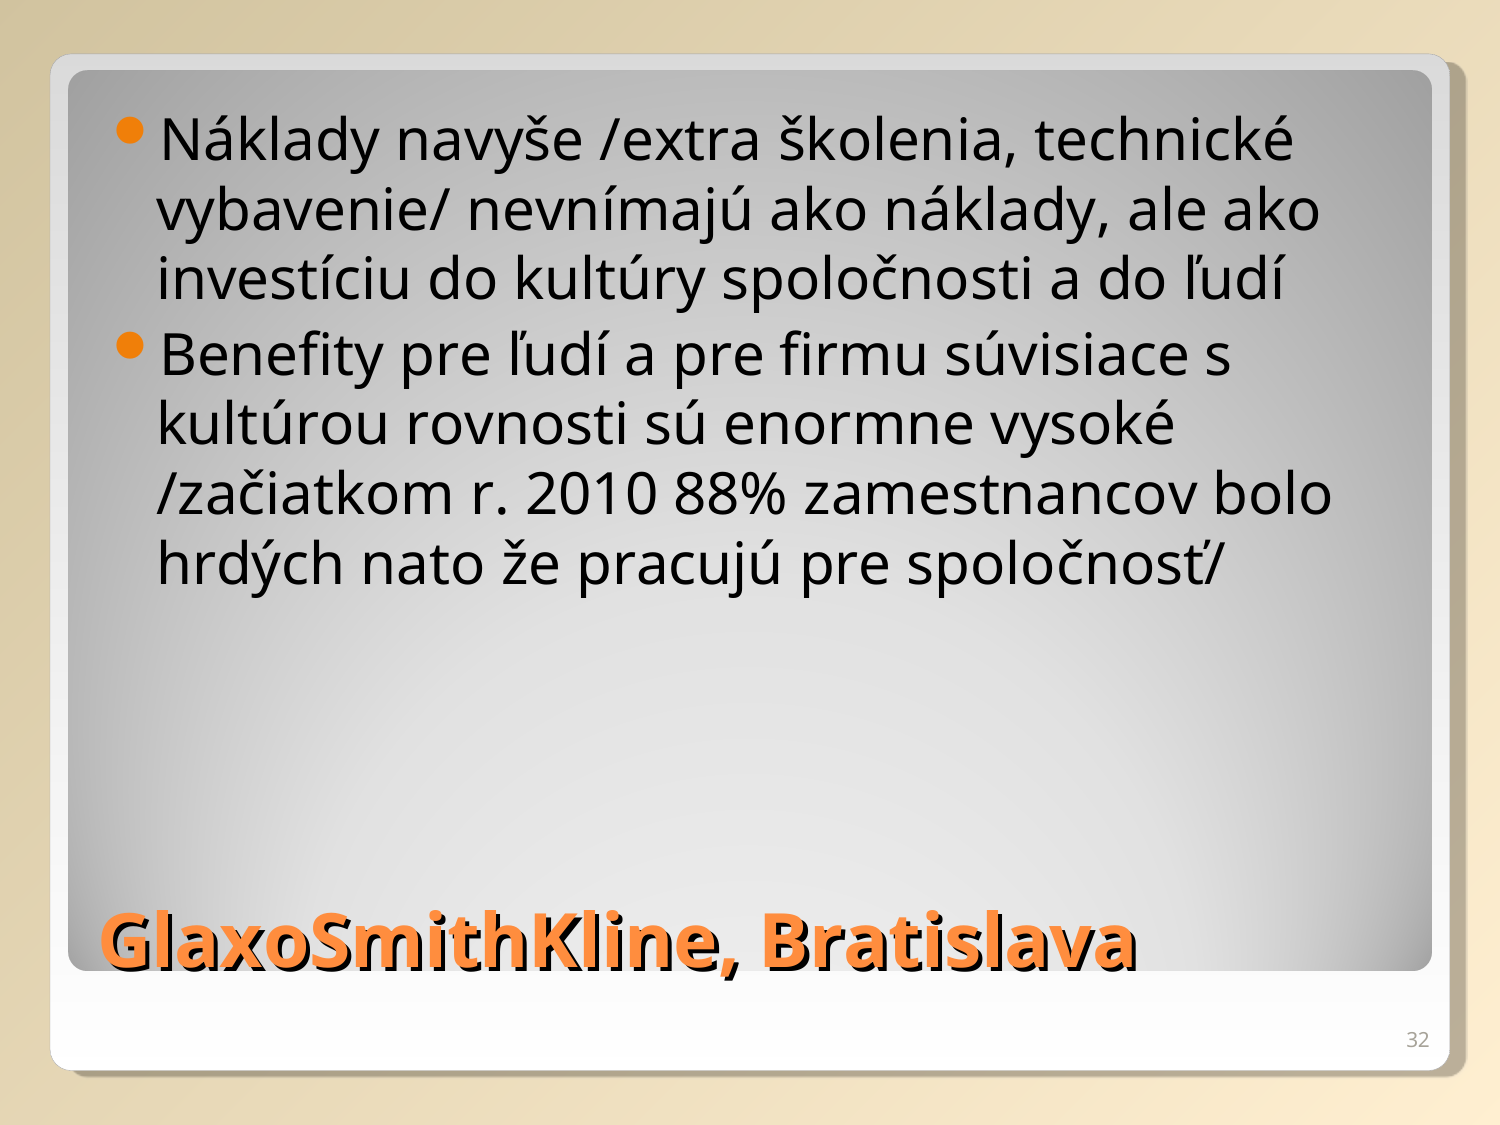

Náklady navyše /extra školenia, technické vybavenie/ nevnímajú ako náklady, ale ako investíciu do kultúry spoločnosti a do ľudí
Benefity pre ľudí a pre firmu súvisiace s kultúrou rovnosti sú enormne vysoké /začiatkom r. 2010 88% zamestnancov bolo hrdých nato že pracujú pre spoločnosť/
# GlaxoSmithKline, Bratislava